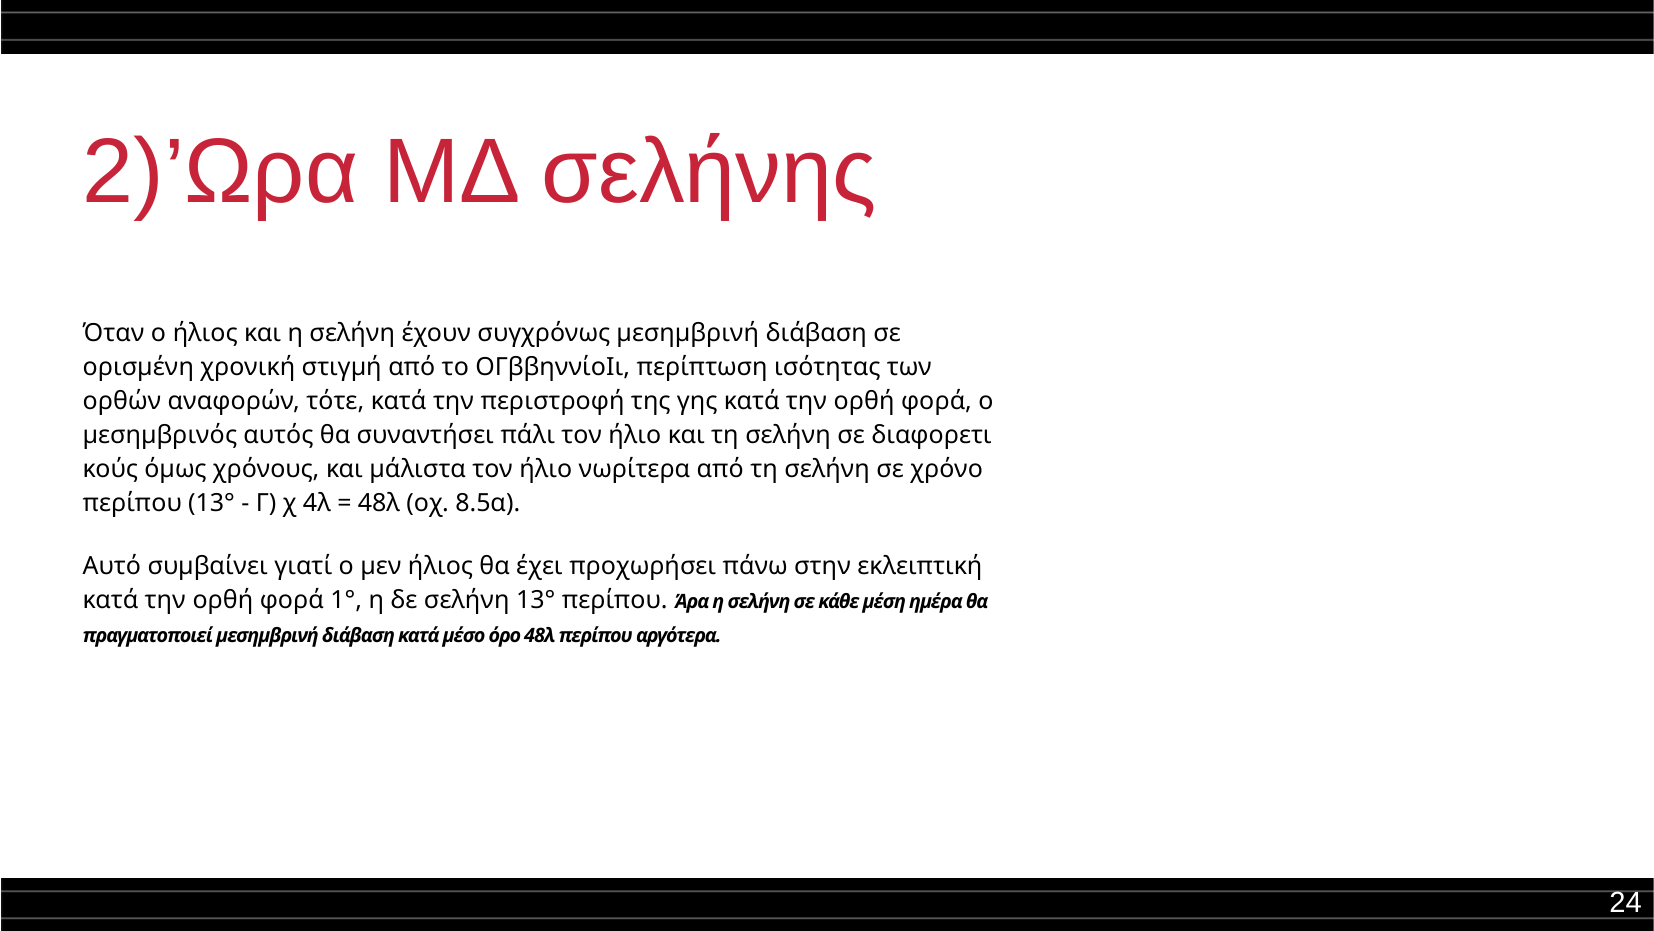

# 2)’Ωρα ΜΔ σελήνης
Όταν ο ήλιος και η σελήνη έχουν συγχρόνως μεσημβρινή διάβαση σε ορισμένη χρονική στιγμή από το ΟΓββηννίοΙι, περίπτωση ισότητας των ορθών αναφορών, τότε, κατά την περιστροφή της γης κατά την ορθή φορά, ο μεσημβρινός αυτός θα συναντήσει πάλι τον ήλιο και τη σελήνη σε διαφορετι­κούς όμως χρόνους, και μάλιστα τον ήλιο νωρίτερα από τη σελήνη σε χρόνο περίπου (13° - Γ) χ 4λ = 48λ (οχ. 8.5α).
Αυτό συμβαίνει γιατί ο μεν ήλιος θα έχει προχωρήσει πάνω στην εκλειπτική κατά την ορθή φορά 1°, η δε σελήνη 13° περίπου. Άρα η σελήνη σε κάθε μέση ημέρα θα πραγματοποιεί μεσημβρινή διάβαση κατά μέσο όρο 48λ περίπου αργότερα.